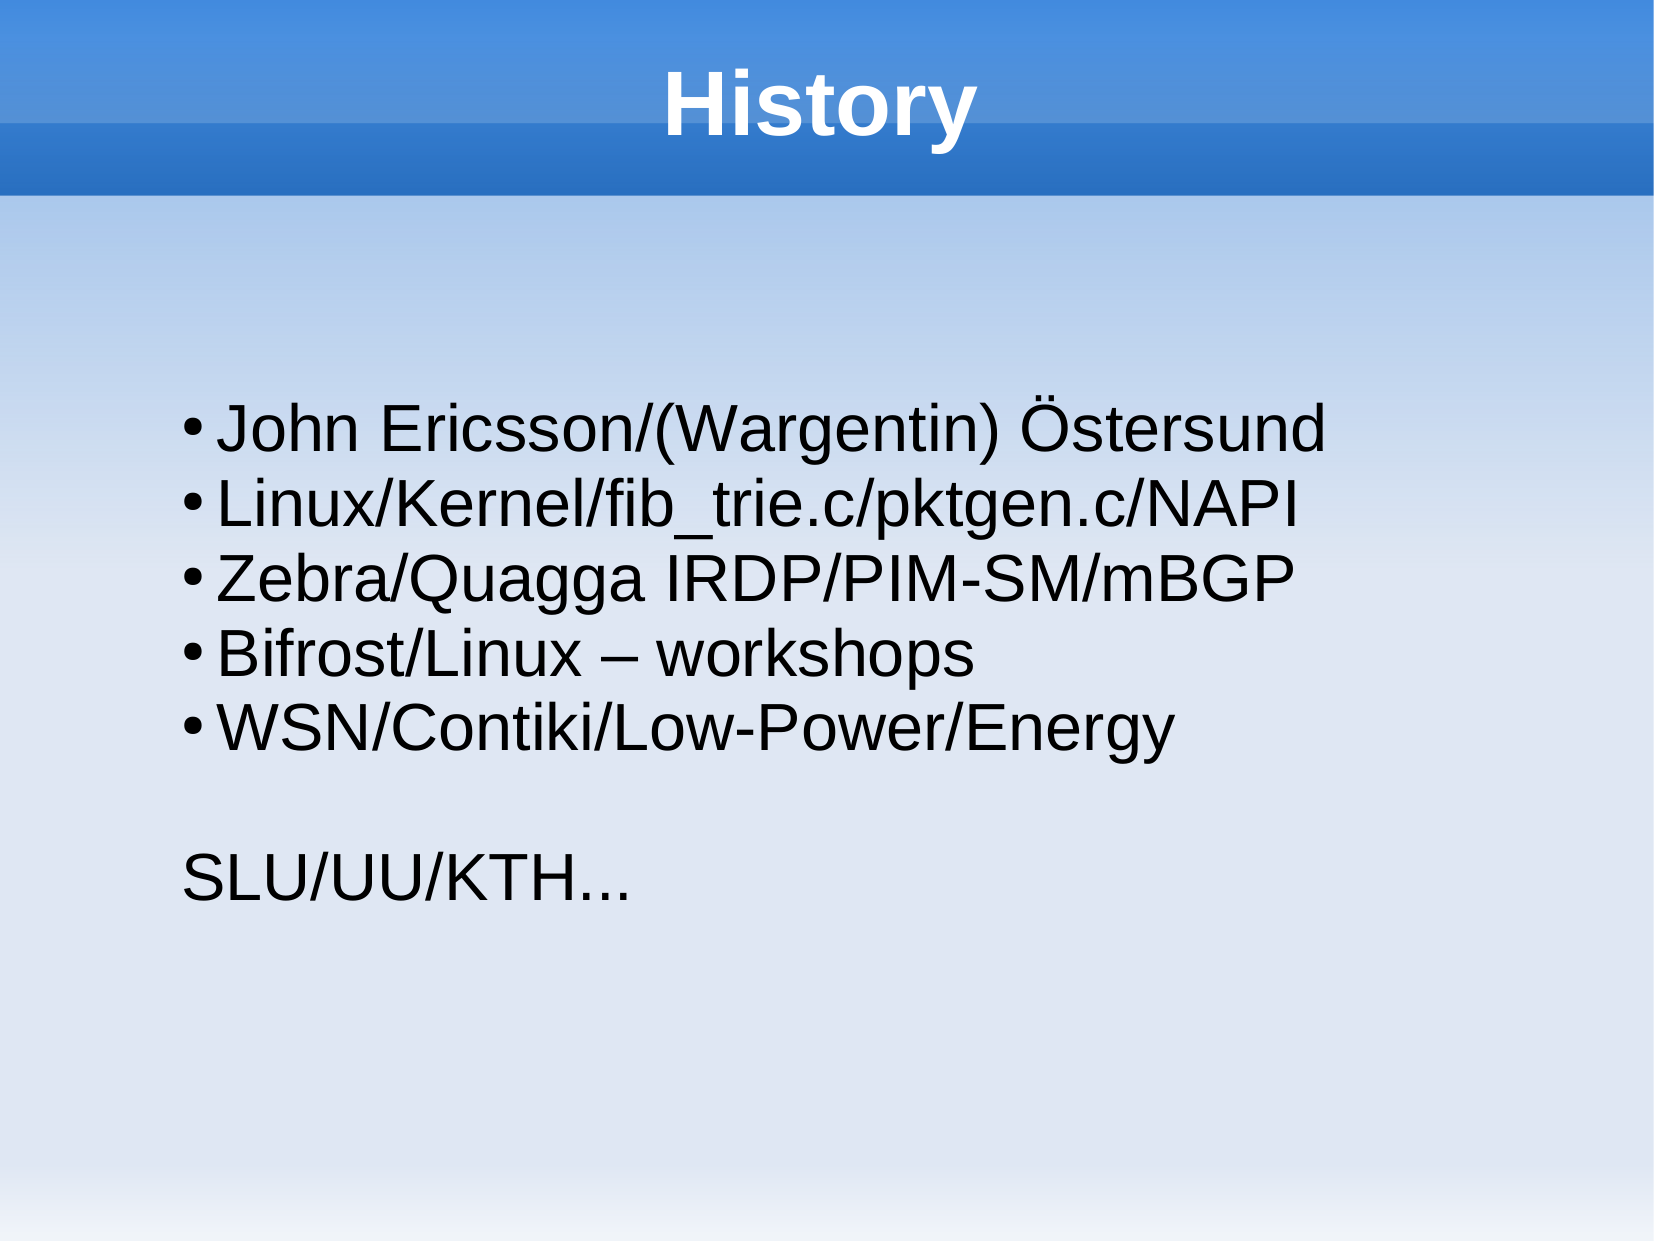

# History
John Ericsson/(Wargentin) Östersund
Linux/Kernel/fib_trie.c/pktgen.c/NAPI
Zebra/Quagga IRDP/PIM-SM/mBGP
Bifrost/Linux – workshops
WSN/Contiki/Low-Power/Energy
SLU/UU/KTH...